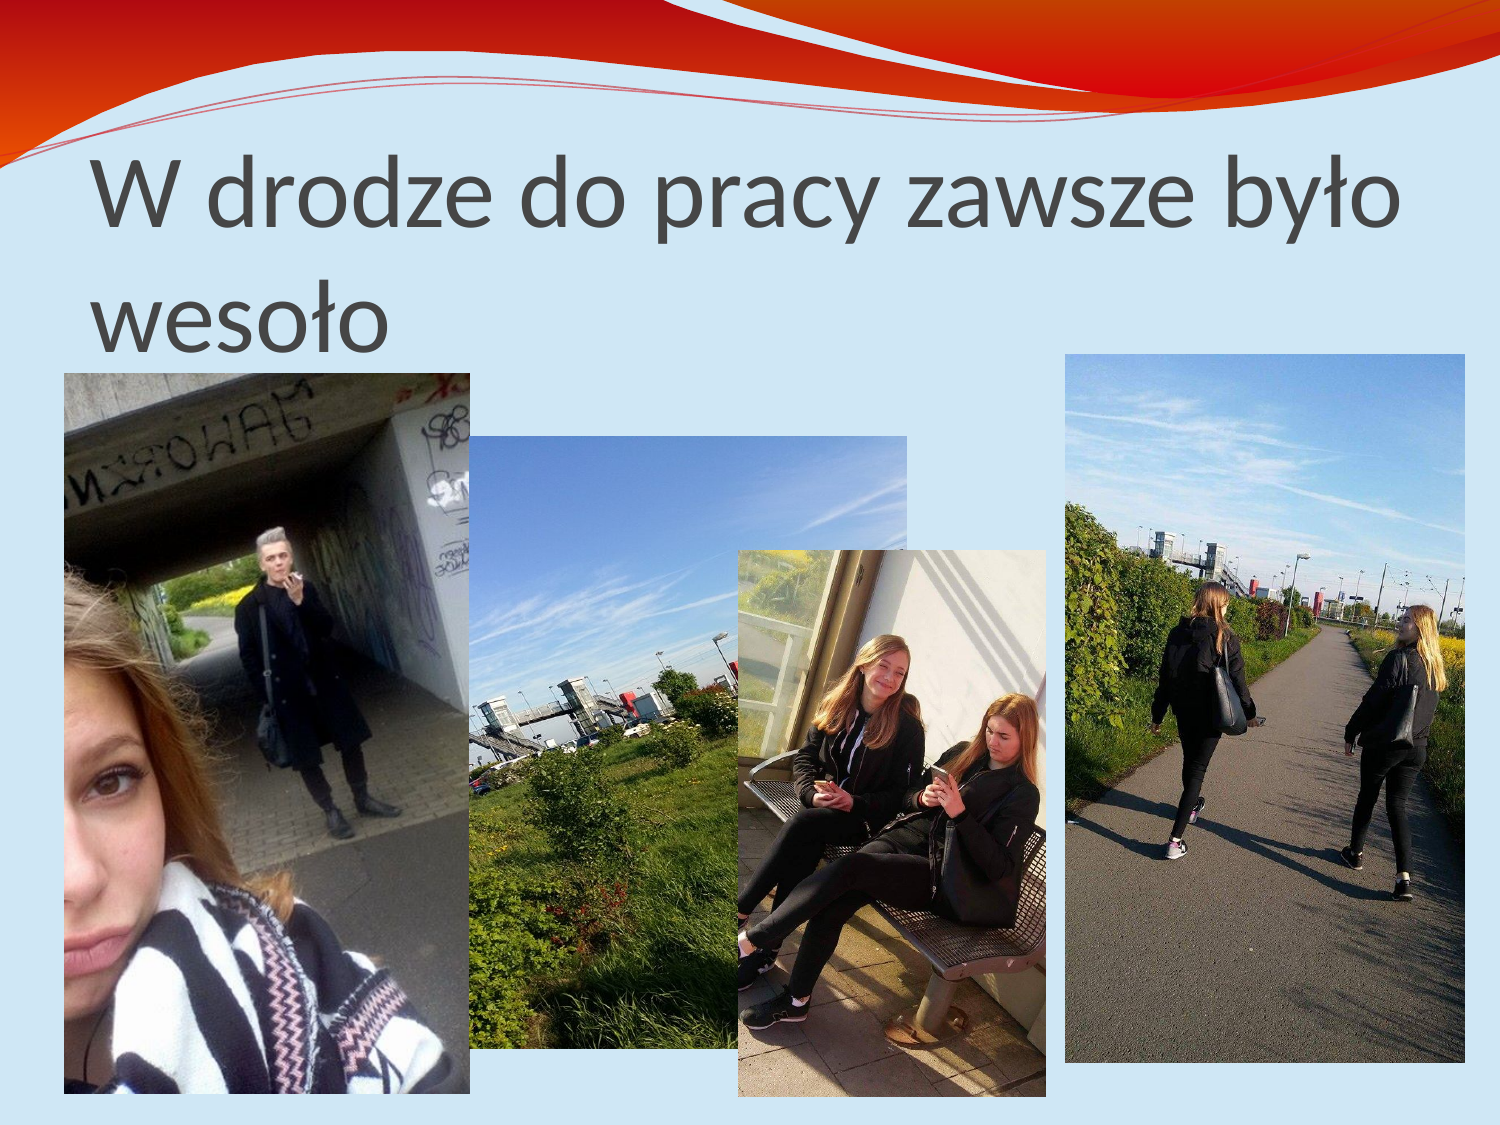

# W drodze do pracy zawsze było wesoło